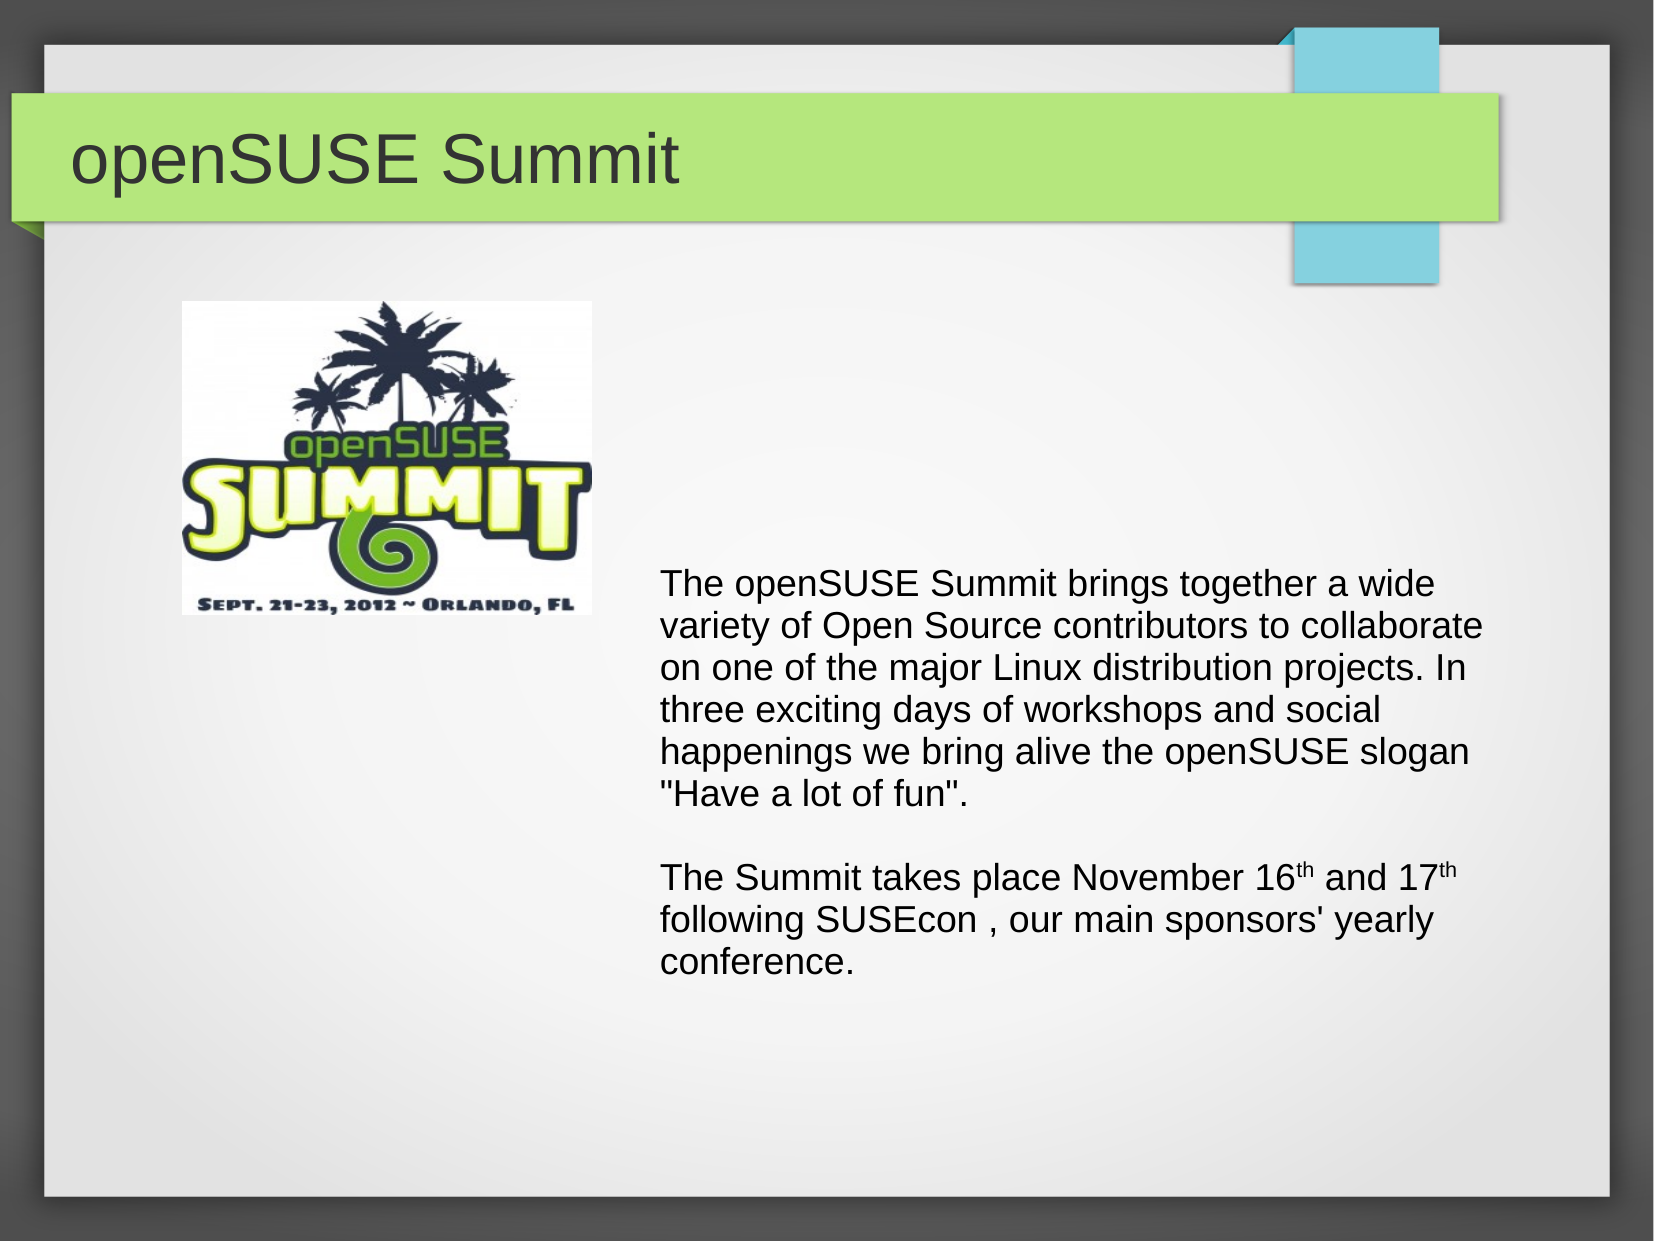

# openSUSE Summit
The openSUSE Summit brings together a wide variety of Open Source contributors to collaborate on one of the major Linux distribution projects. In three exciting days of workshops and social happenings we bring alive the openSUSE slogan "Have a lot of fun".
The Summit takes place November 16th and 17th following SUSEcon , our main sponsors' yearly conference.